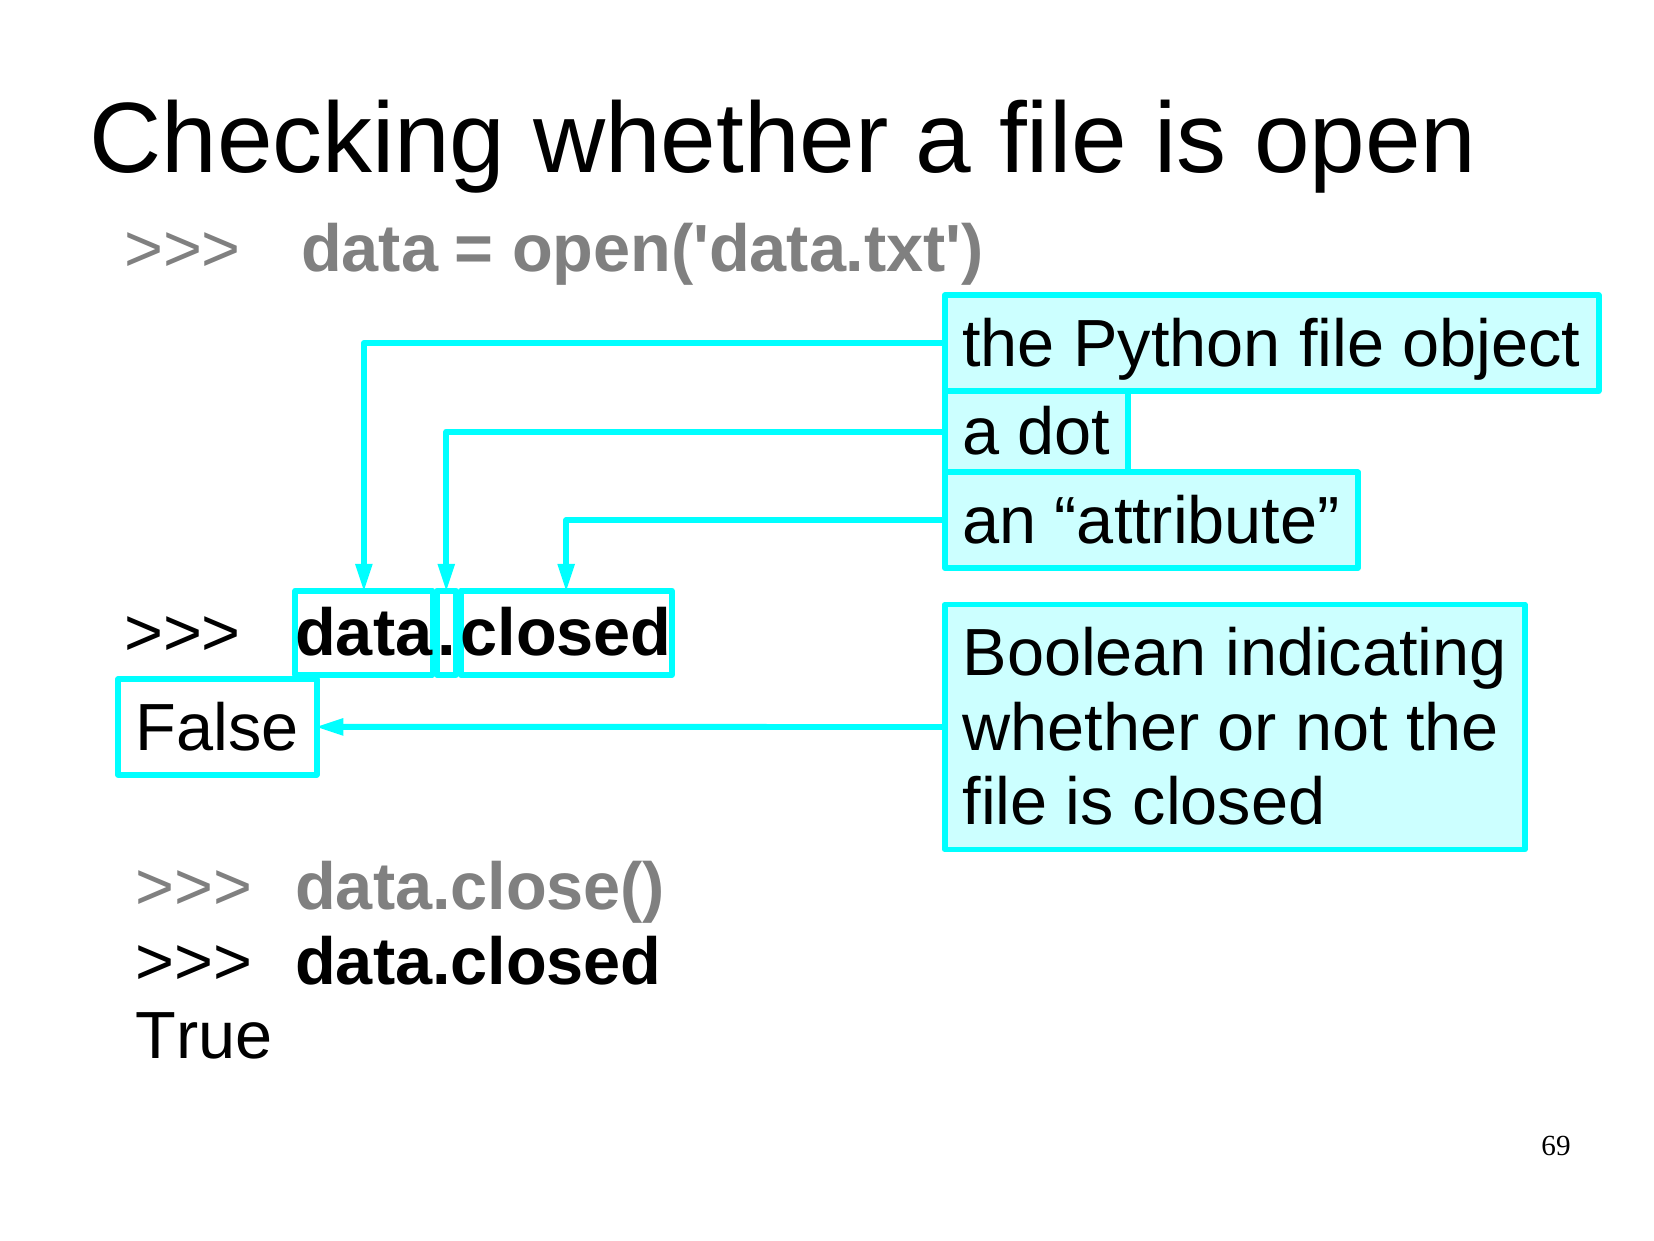

Checking whether a file is open
>>>
data
= open('data.txt')
the Python file object
a dot
an “attribute”
>>>
data
.
closed
Boolean indicating
whether or not the
file is closed
False
>>>	data.close()
>>>	data.closed
True
69